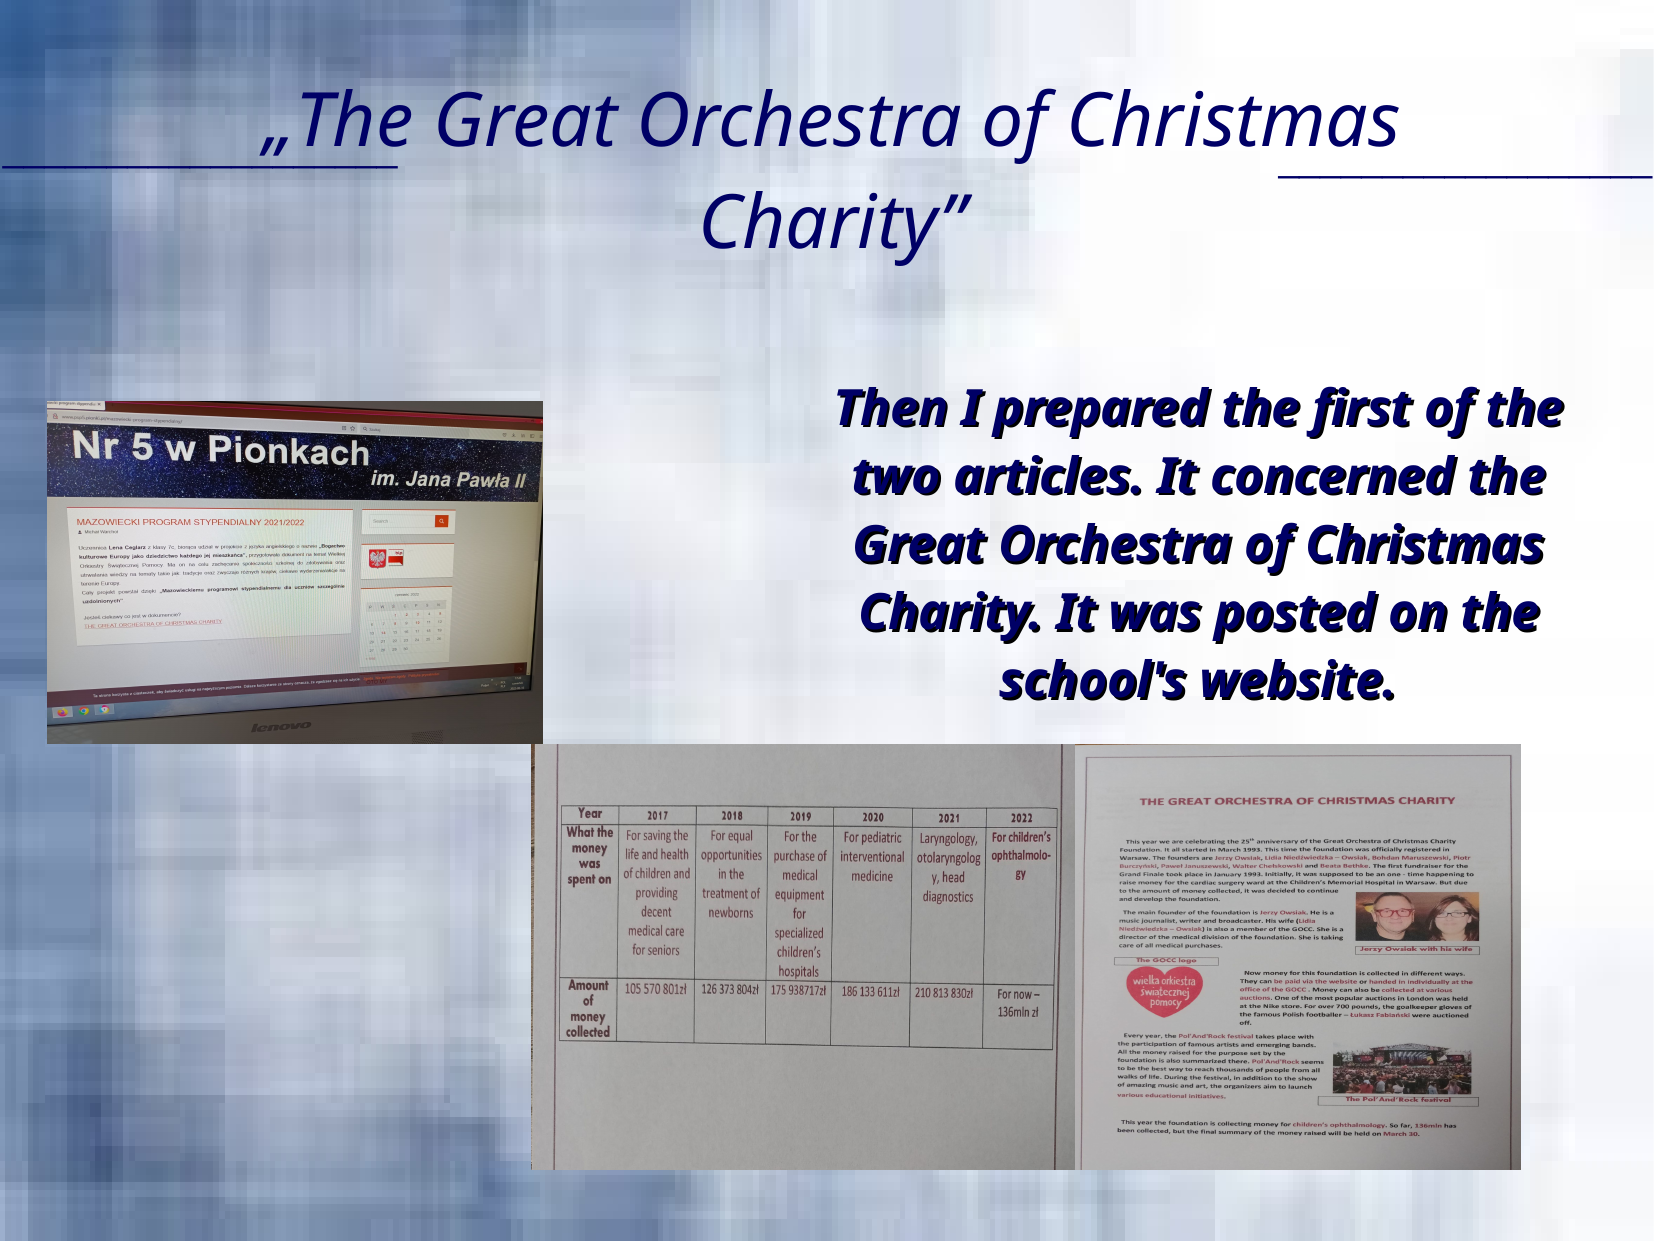

„The Great Orchestra of Christmas Charity”
___________________
__________________
Then I prepared the first of the two articles. It concerned the Great Orchestra of Christmas Charity. It was posted on the school's website.